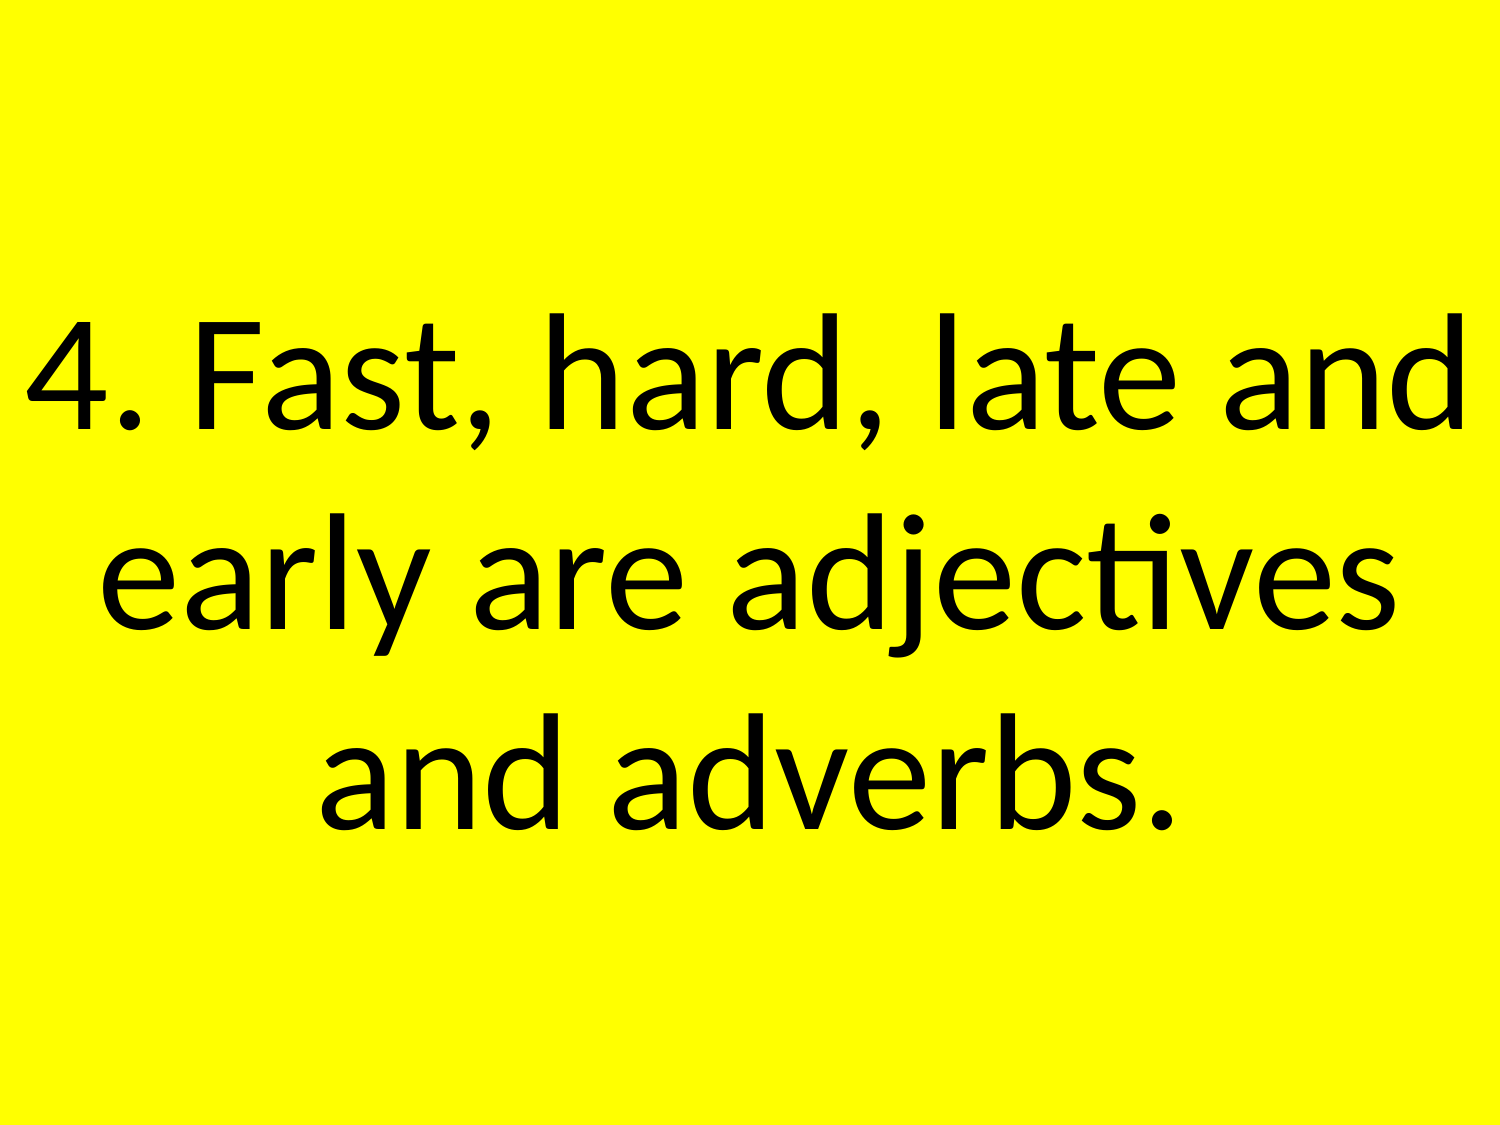

# 4. Fast, hard, late and early are adjectives and adverbs.